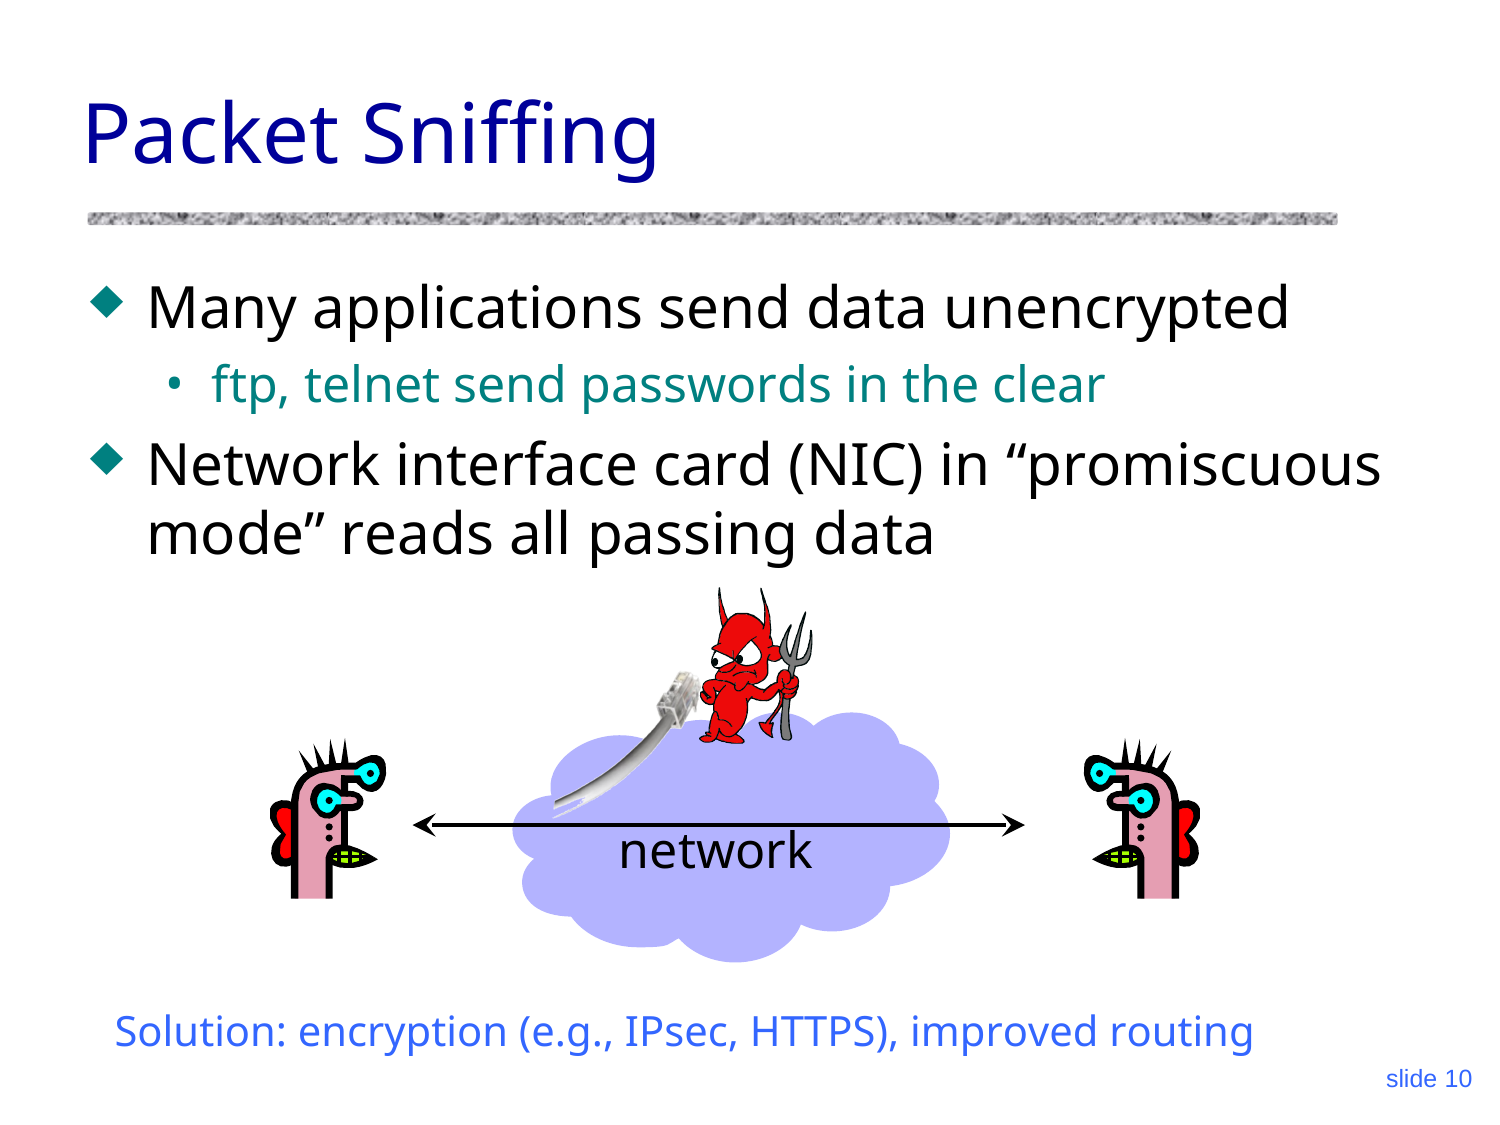

# Packet Sniffing
Many applications send data unencrypted
ftp, telnet send passwords in the clear
Network interface card (NIC) in “promiscuous mode” reads all passing data
 network
Solution: encryption (e.g., IPsec, HTTPS), improved routing
slide